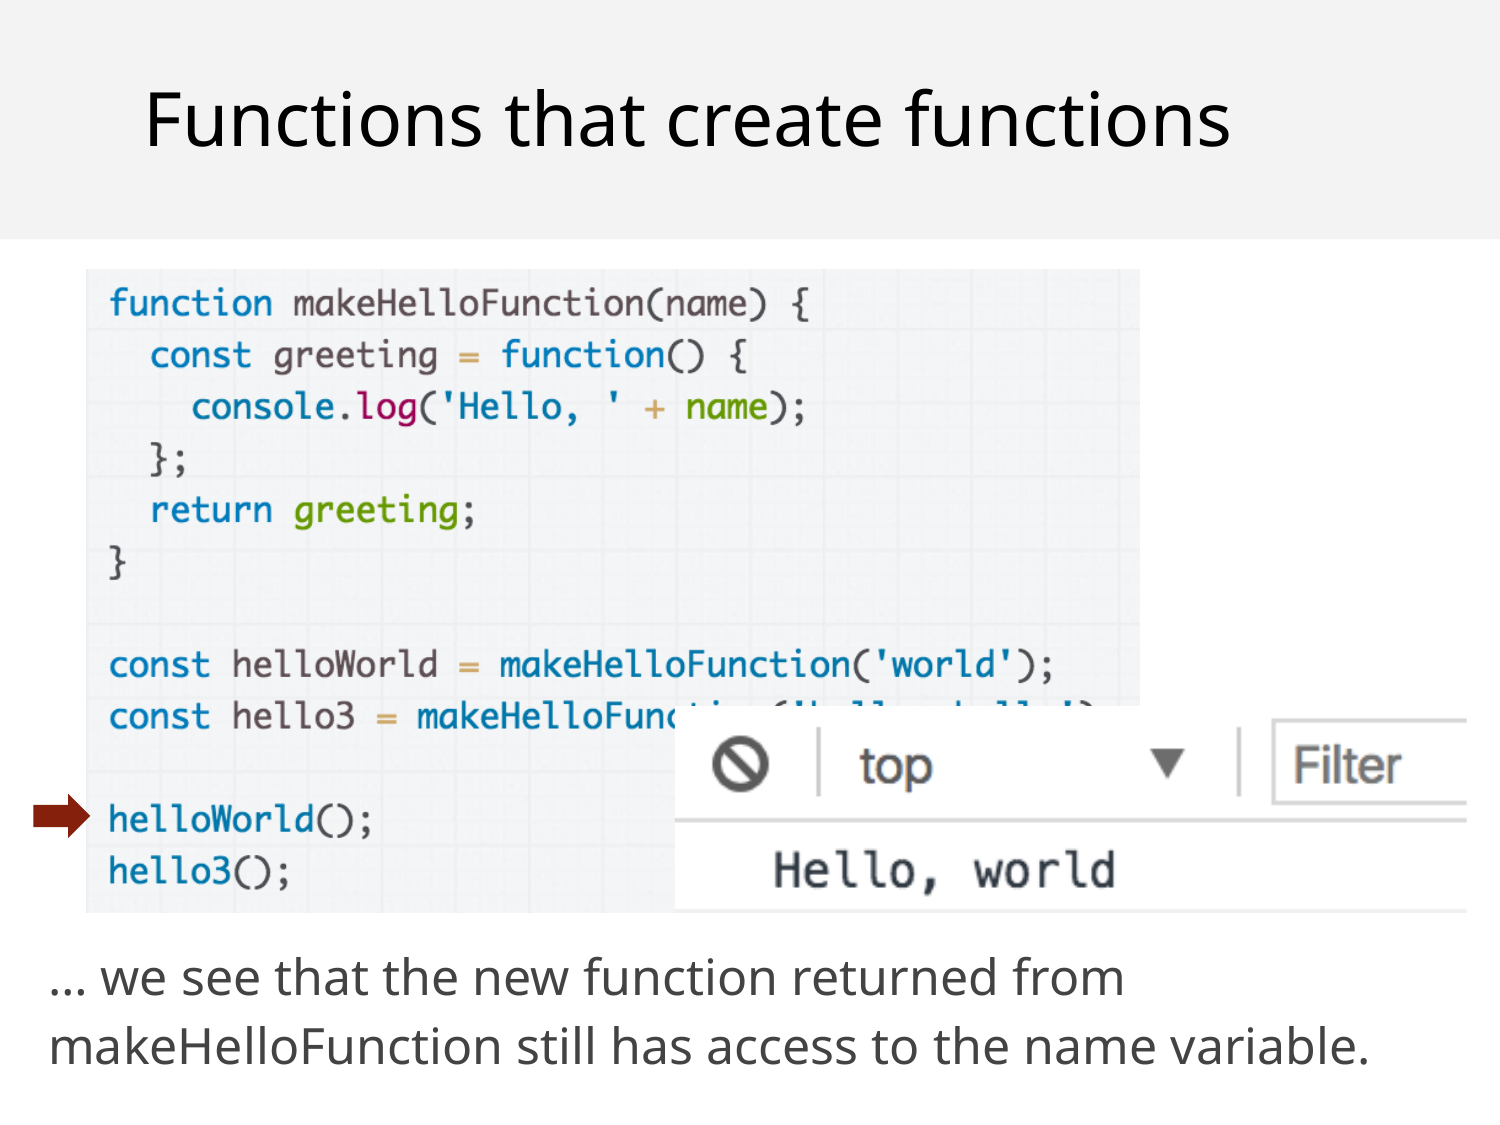

# Functions that create functions
… we see that the new function returned from makeHelloFunction still has access to the name variable.